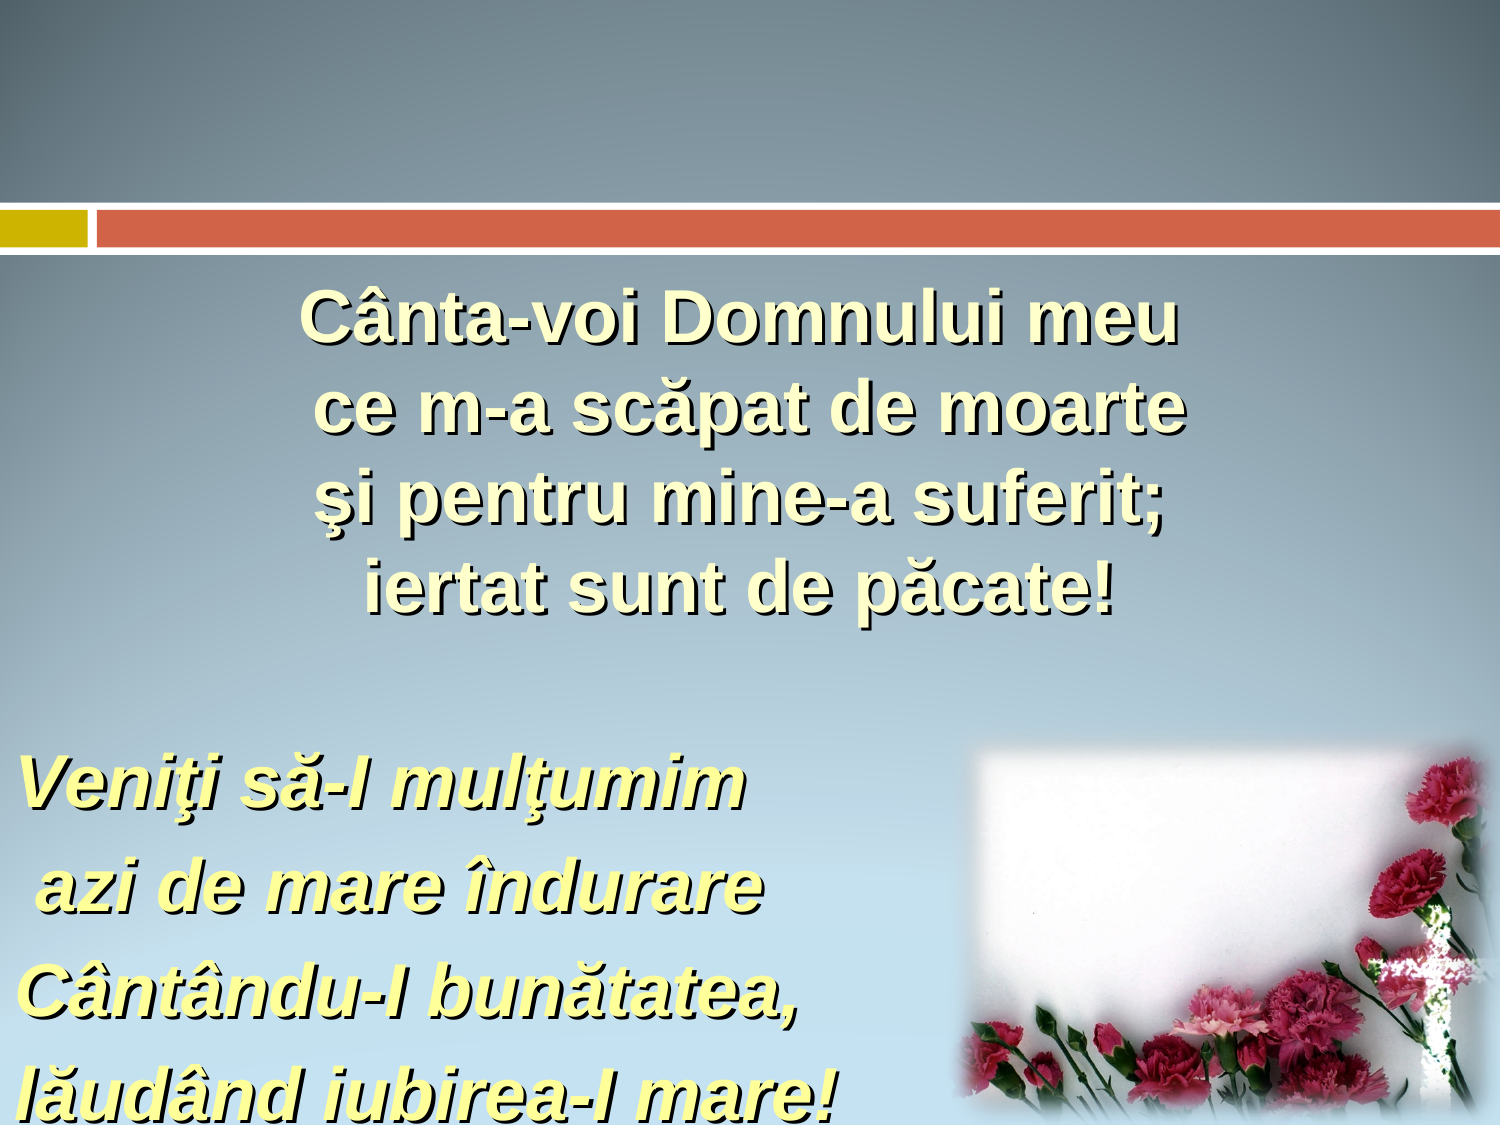

Cânta-voi Domnului meu
ce m-a scăpat de moarte
şi pentru mine-a suferit;
iertat sunt de păcate!
Veniţi să-I mulţumim
 azi de mare îndurare
Cântându-I bunătatea,
lăudând iubirea-I mare!
#